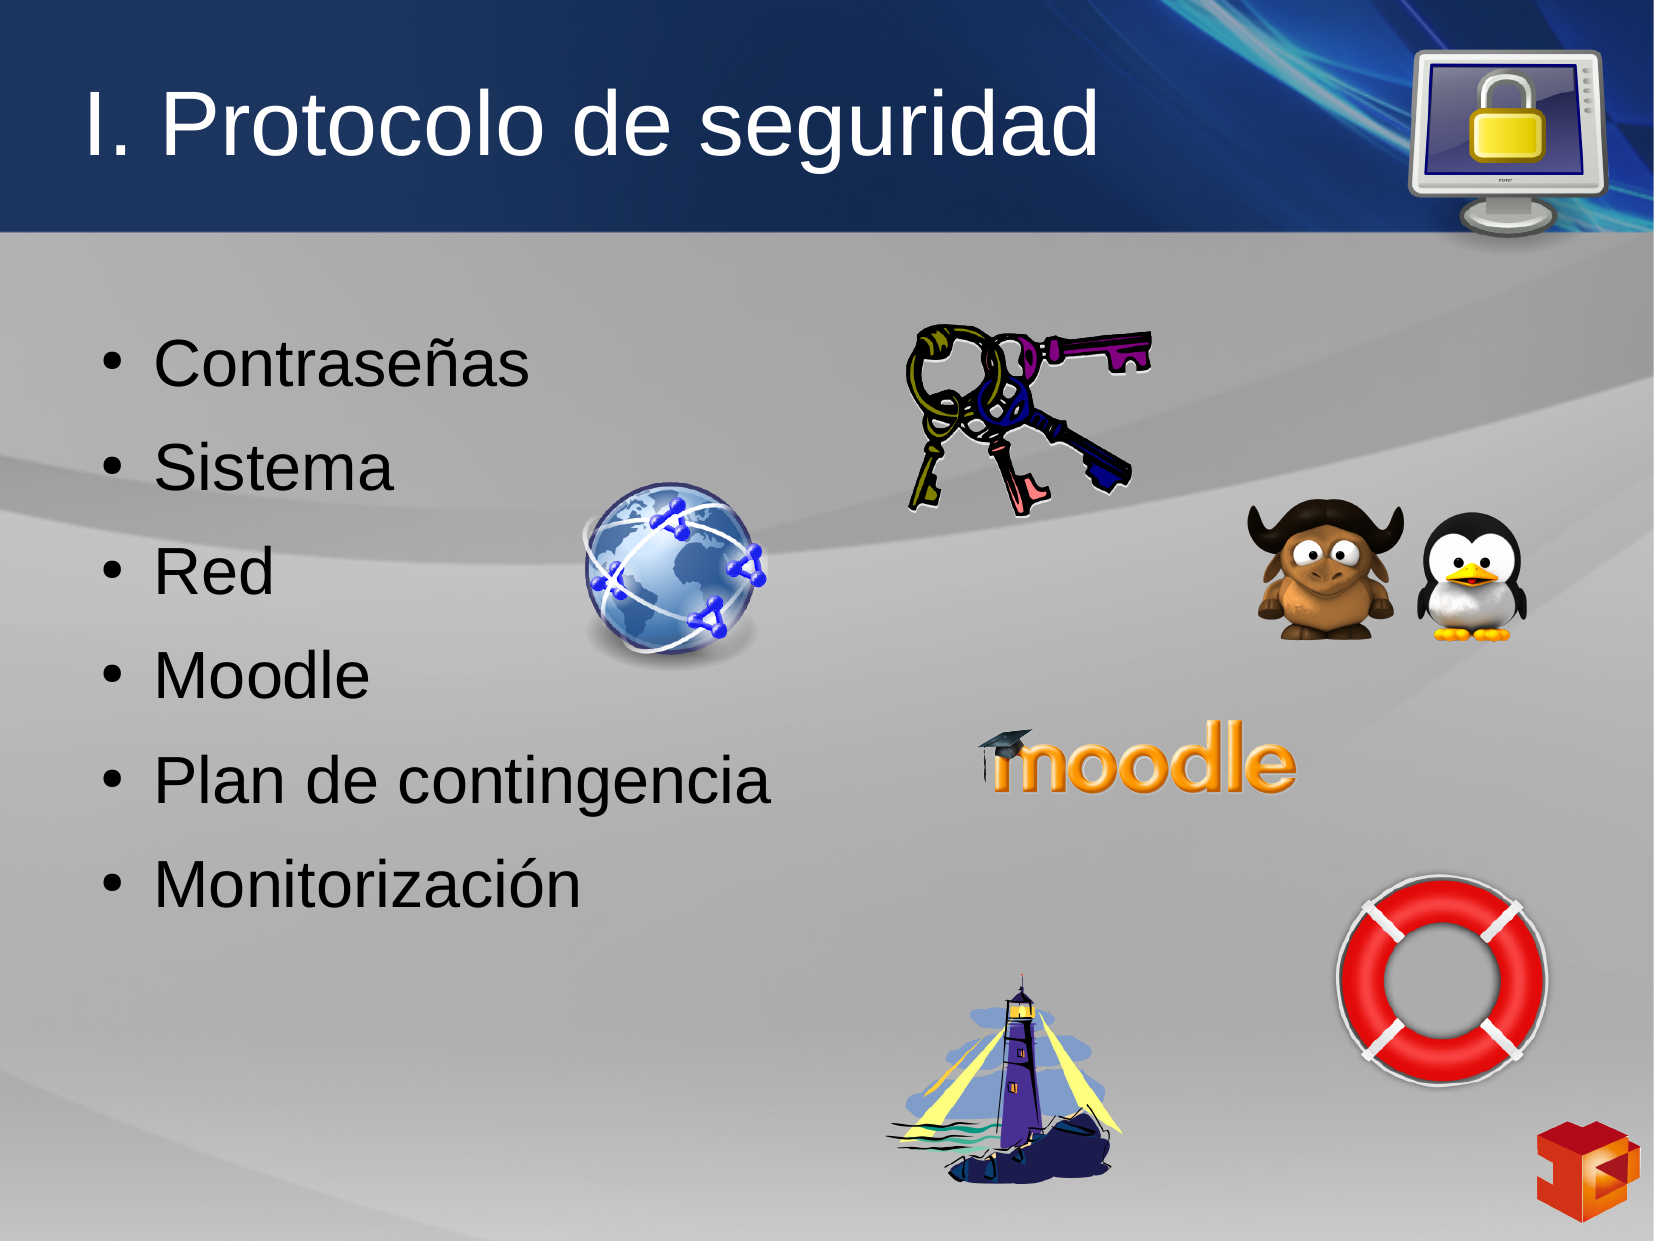

# I. Protocolo de seguridad
Contraseñas
Sistema
Red
Moodle
Plan de contingencia
Monitorización